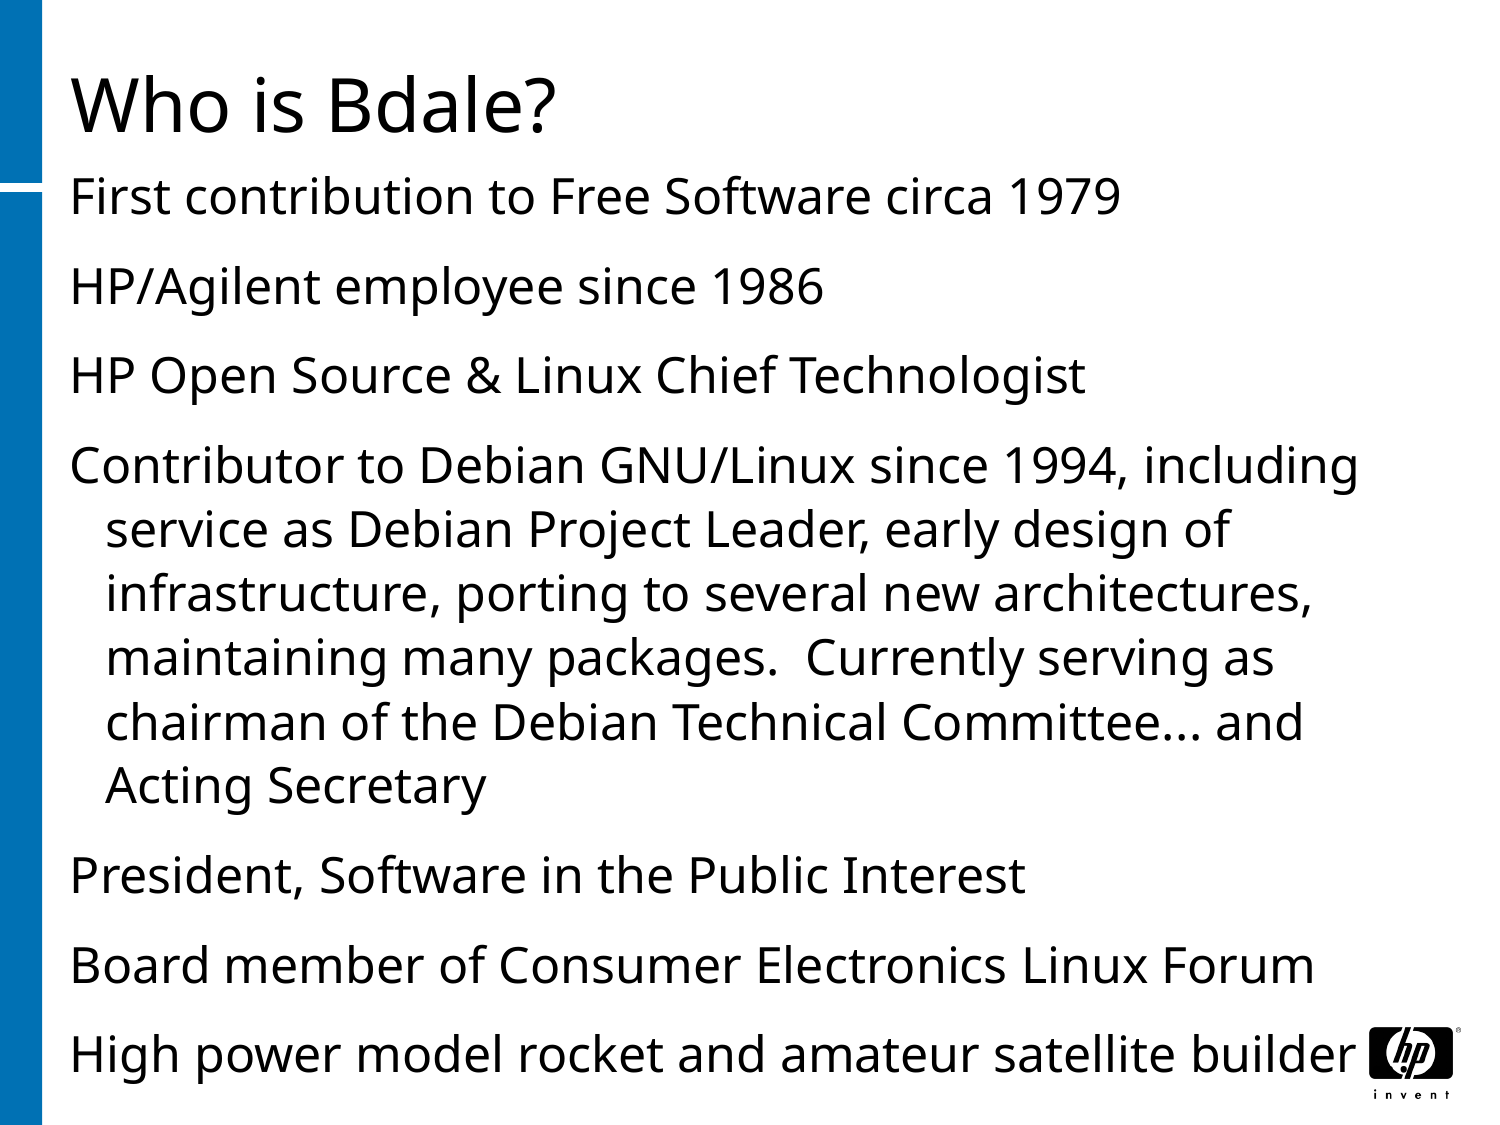

# Who is Bdale?
First contribution to Free Software circa 1979
HP/Agilent employee since 1986
HP Open Source & Linux Chief Technologist
Contributor to Debian GNU/Linux since 1994, including service as Debian Project Leader, early design of infrastructure, porting to several new architectures, maintaining many packages. Currently serving as chairman of the Debian Technical Committee... and Acting Secretary
President, Software in the Public Interest
Board member of Consumer Electronics Linux Forum
High power model rocket and amateur satellite builder ...